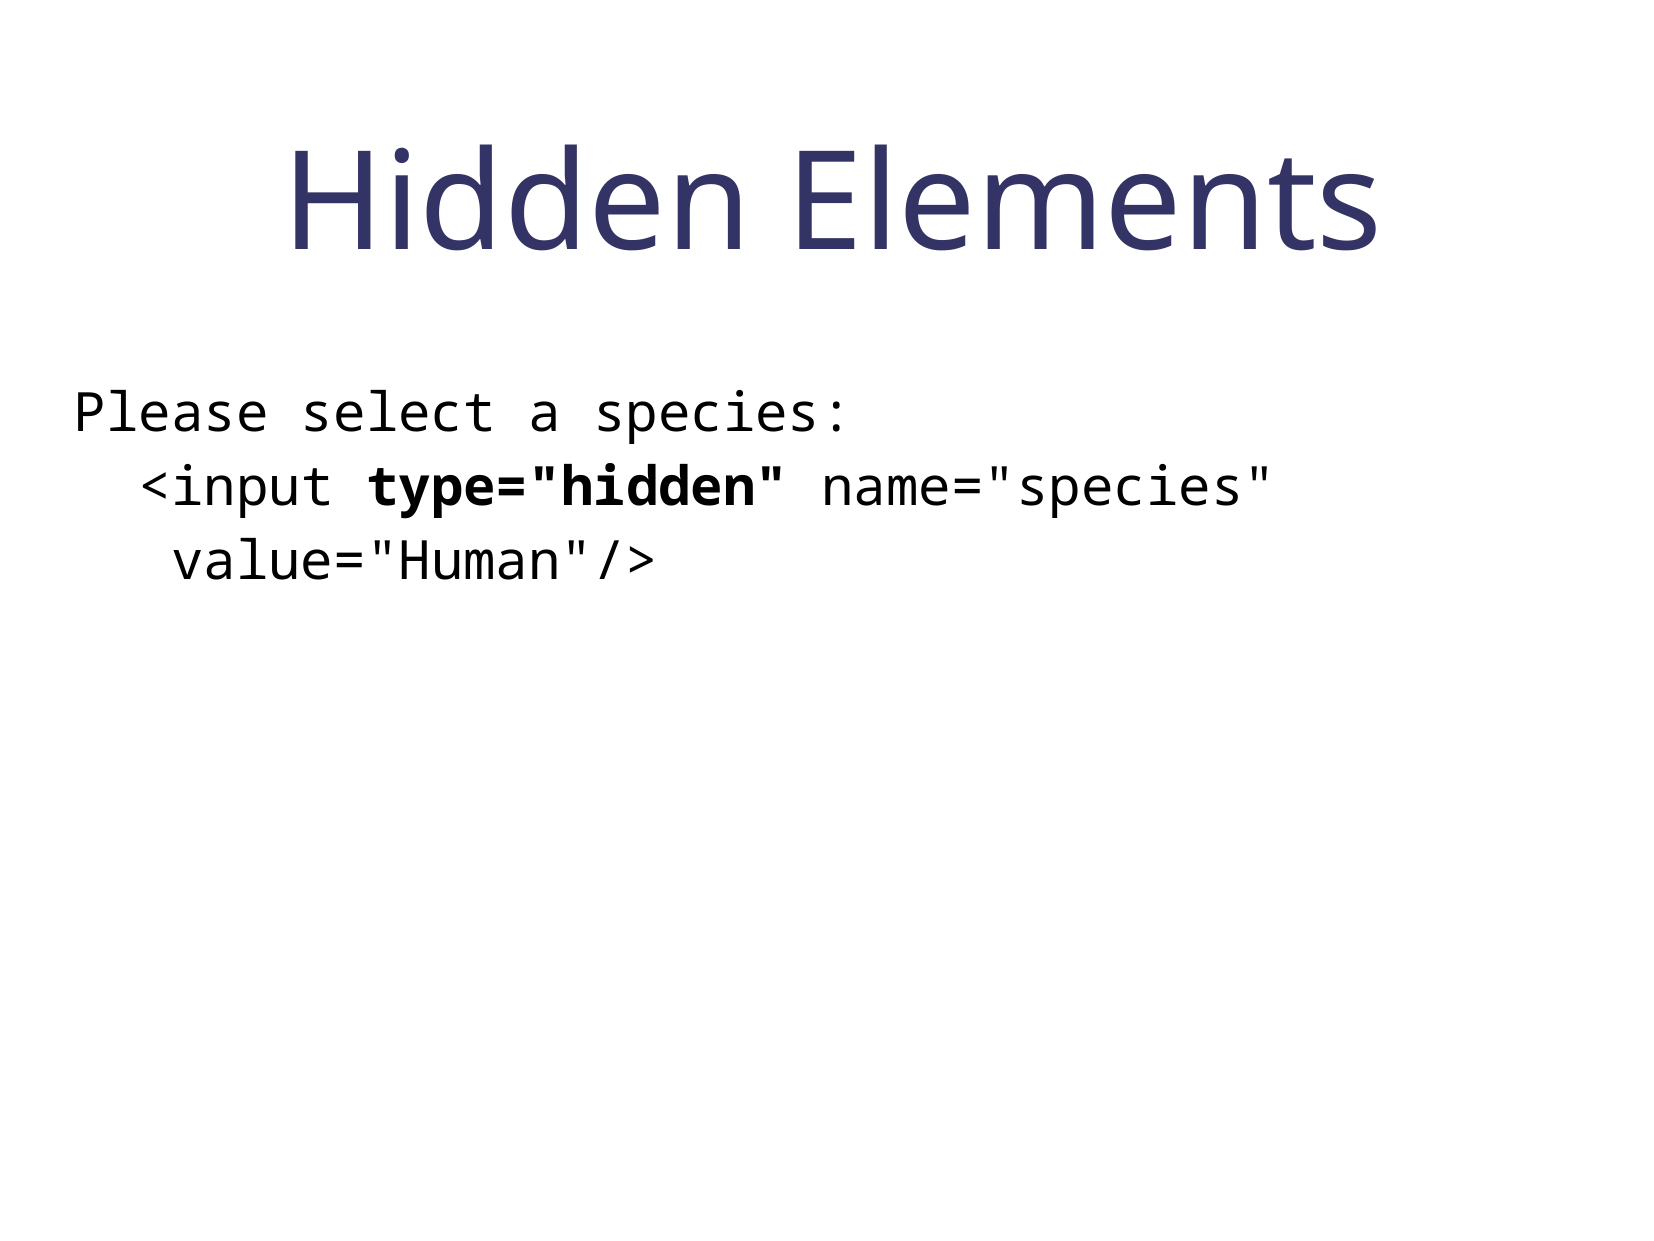

# Hidden Elements
Please select a species:
 <input type="hidden" name="species"
 value="Human"/>